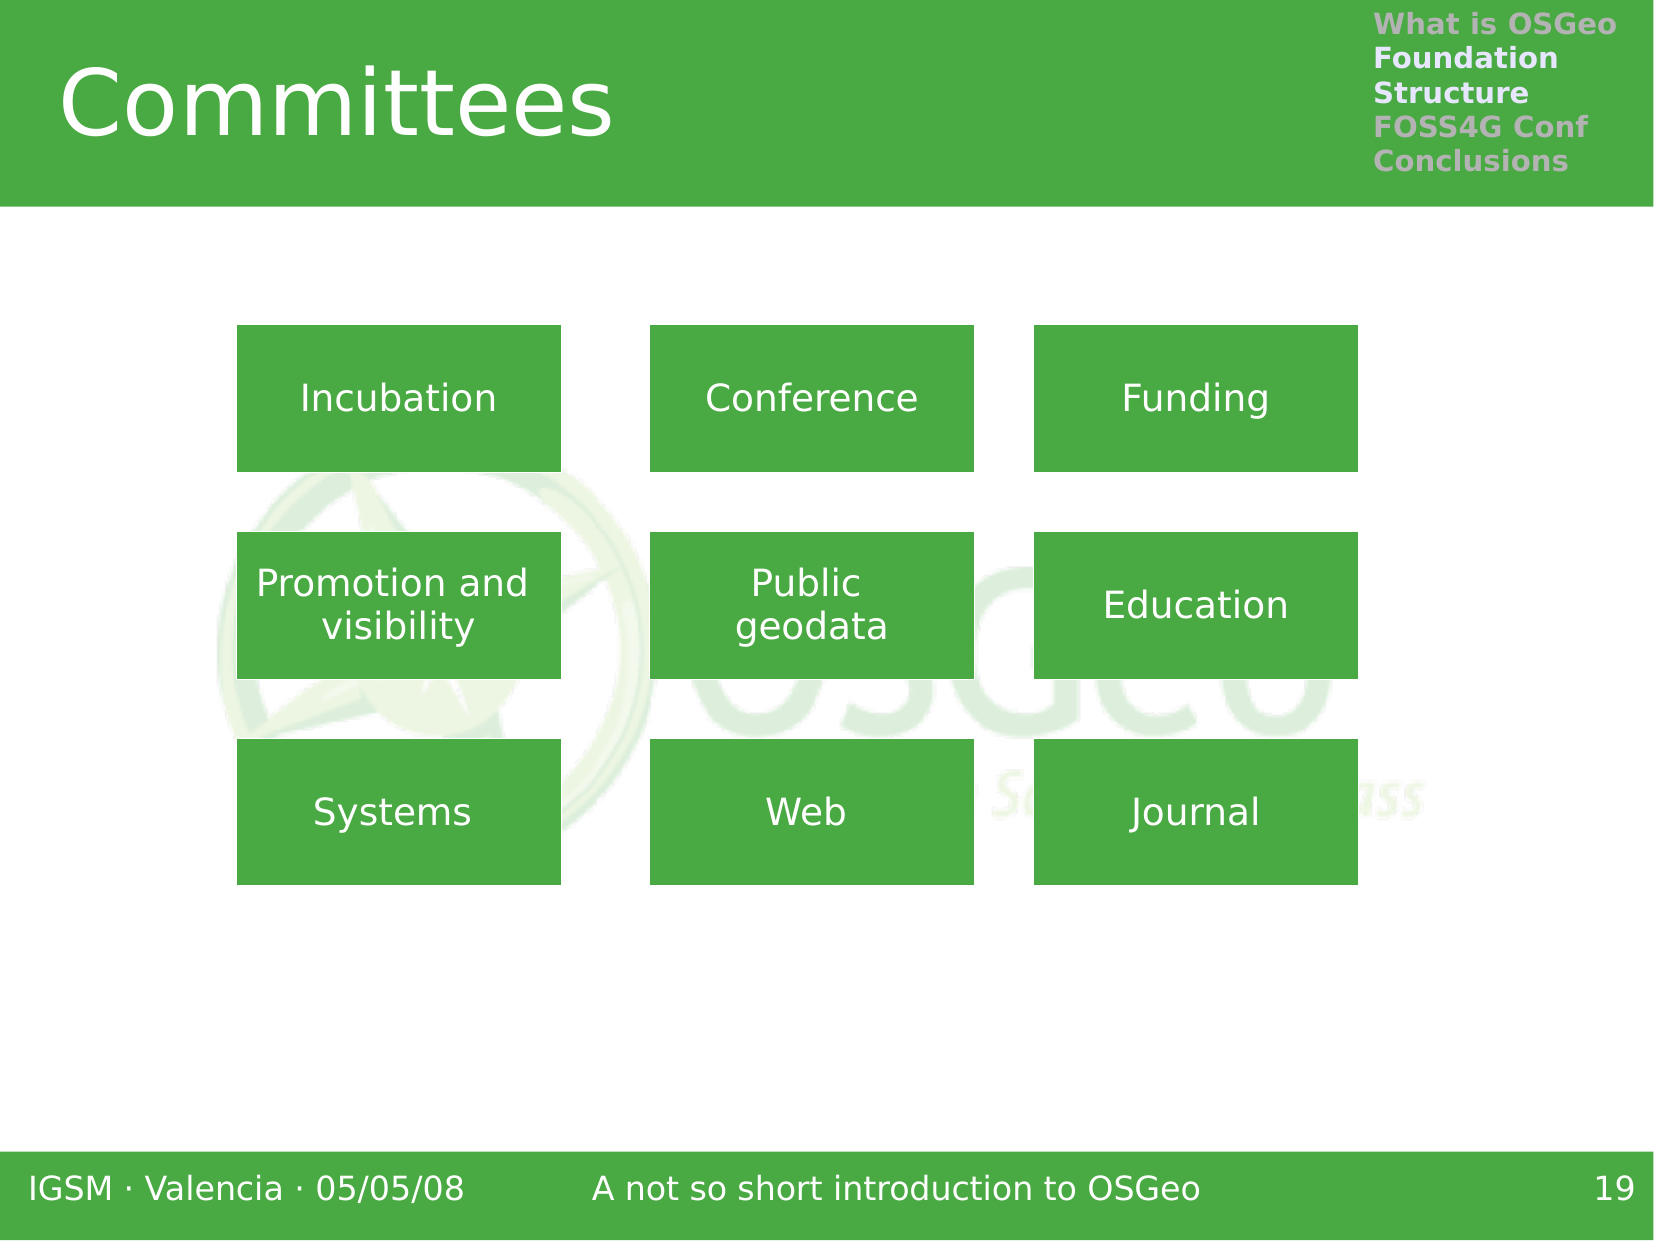

What is OSGeo
Foundation Structure
FOSS4G Conf
Conclusions
# Committees
Incubation
Conference
Funding
Promotion and
visibility
Public
geodata
Education
Systems
Web
Journal
IGSM · Valencia · 05/05/08
A not so short introduction to OSGeo
19